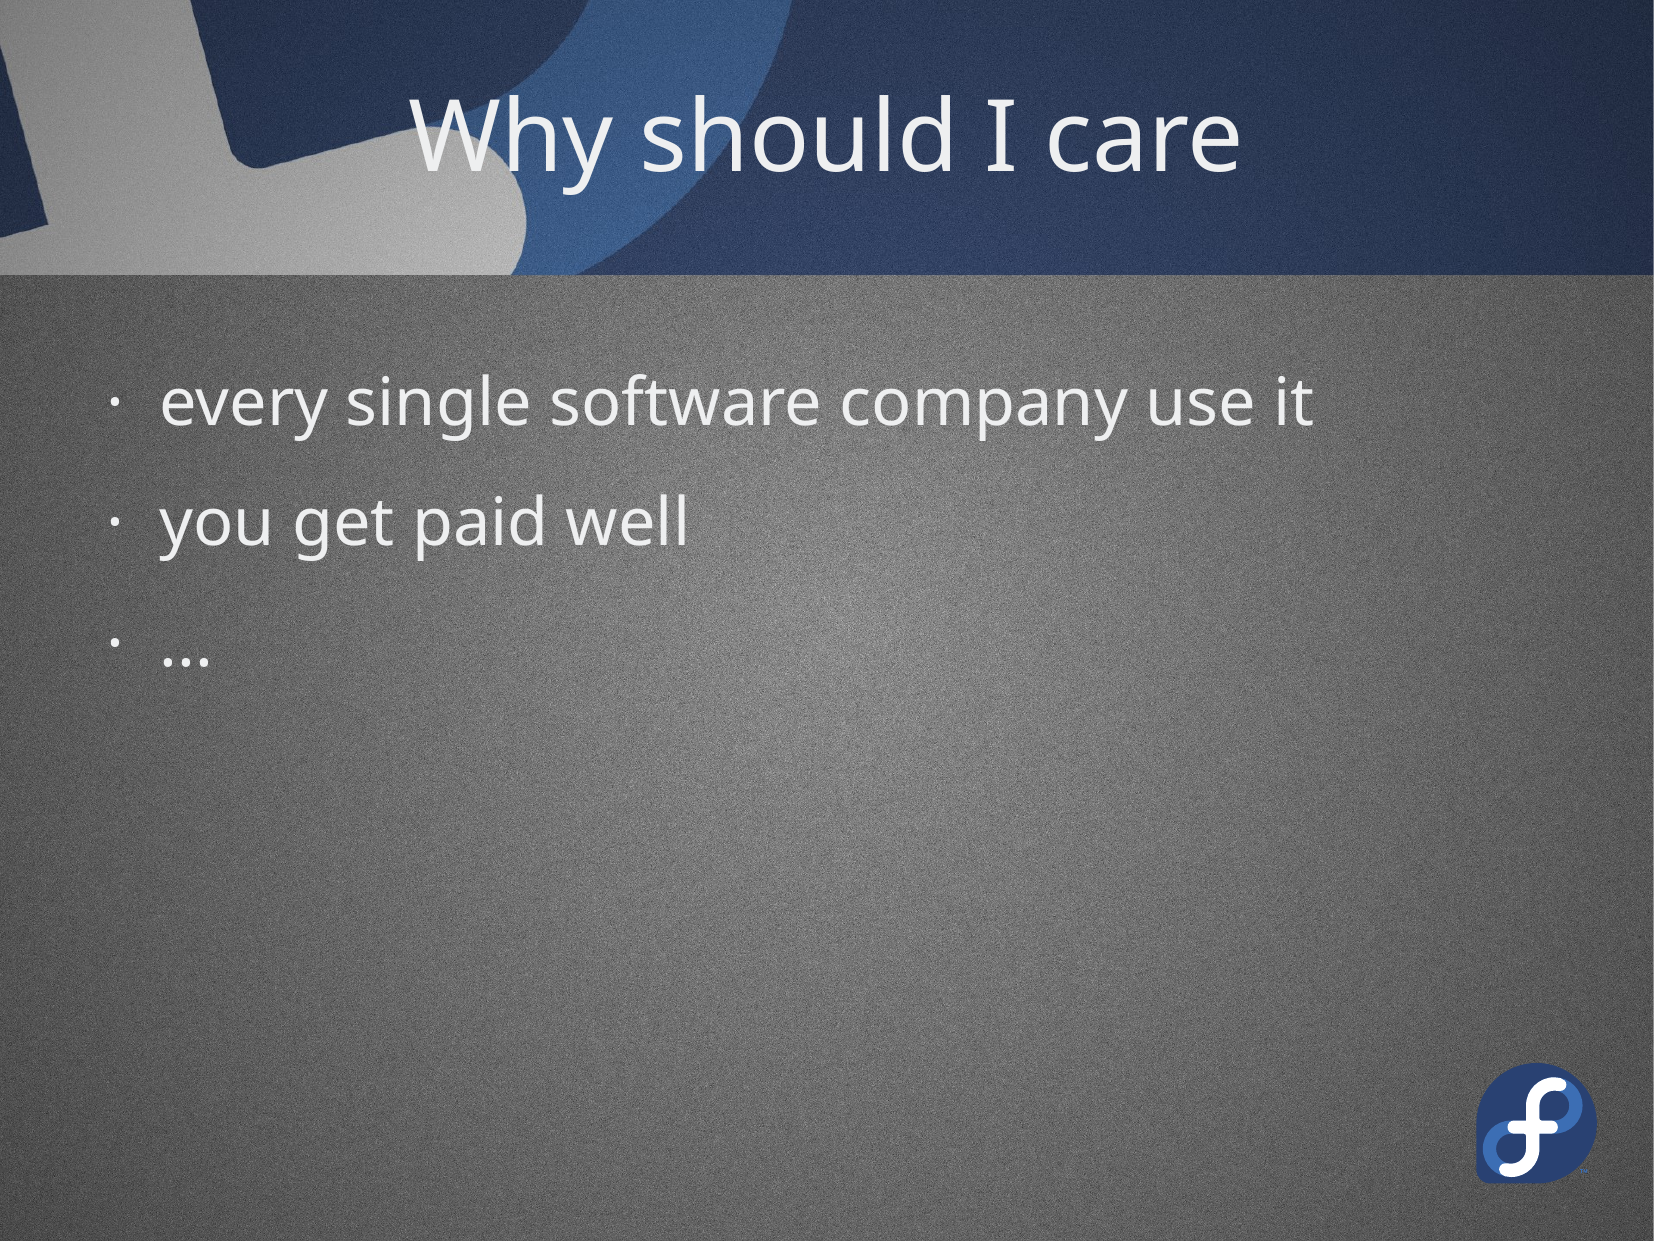

# Why should I care
every single software company use it
you get paid well
...